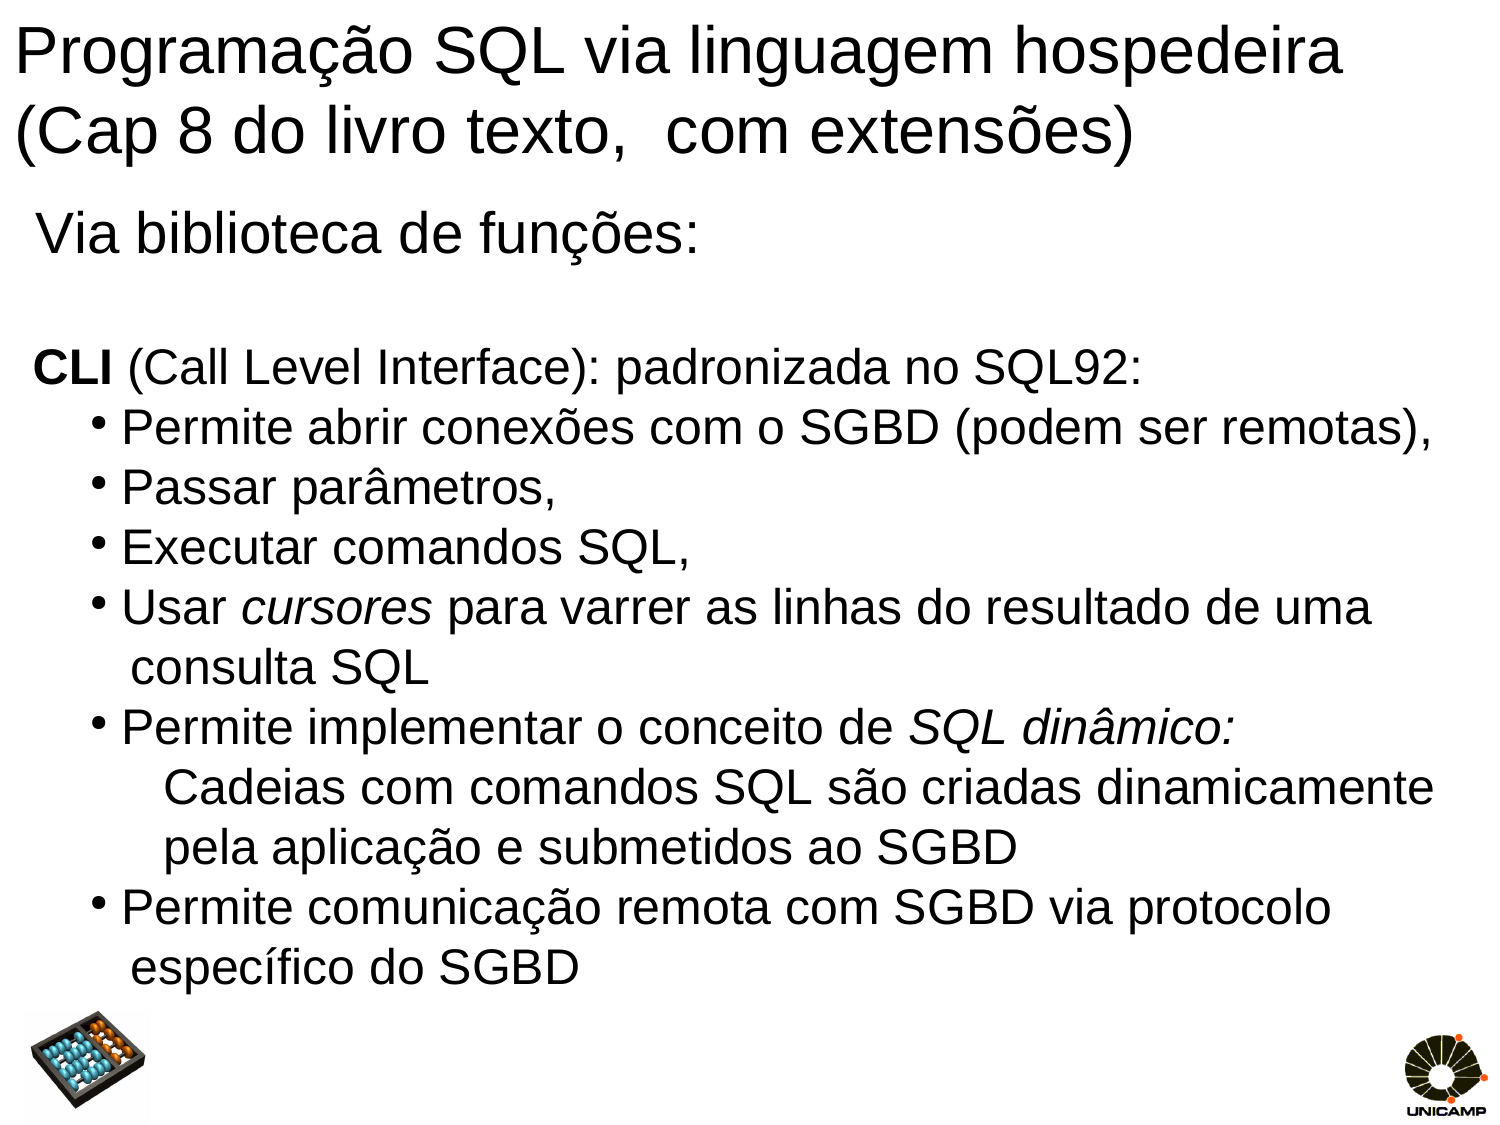

Programação SQL via linguagem hospedeira
(Cap 8 do livro texto, com extensões)
Via biblioteca de funções:
CLI (Call Level Interface): padronizada no SQL92:
 Permite abrir conexões com o SGBD (podem ser remotas),
 Passar parâmetros,
 Executar comandos SQL,
 Usar cursores para varrer as linhas do resultado de uma
 consulta SQL
 Permite implementar o conceito de SQL dinâmico:
 Cadeias com comandos SQL são criadas dinamicamente
 pela aplicação e submetidos ao SGBD
 Permite comunicação remota com SGBD via protocolo
 específico do SGBD